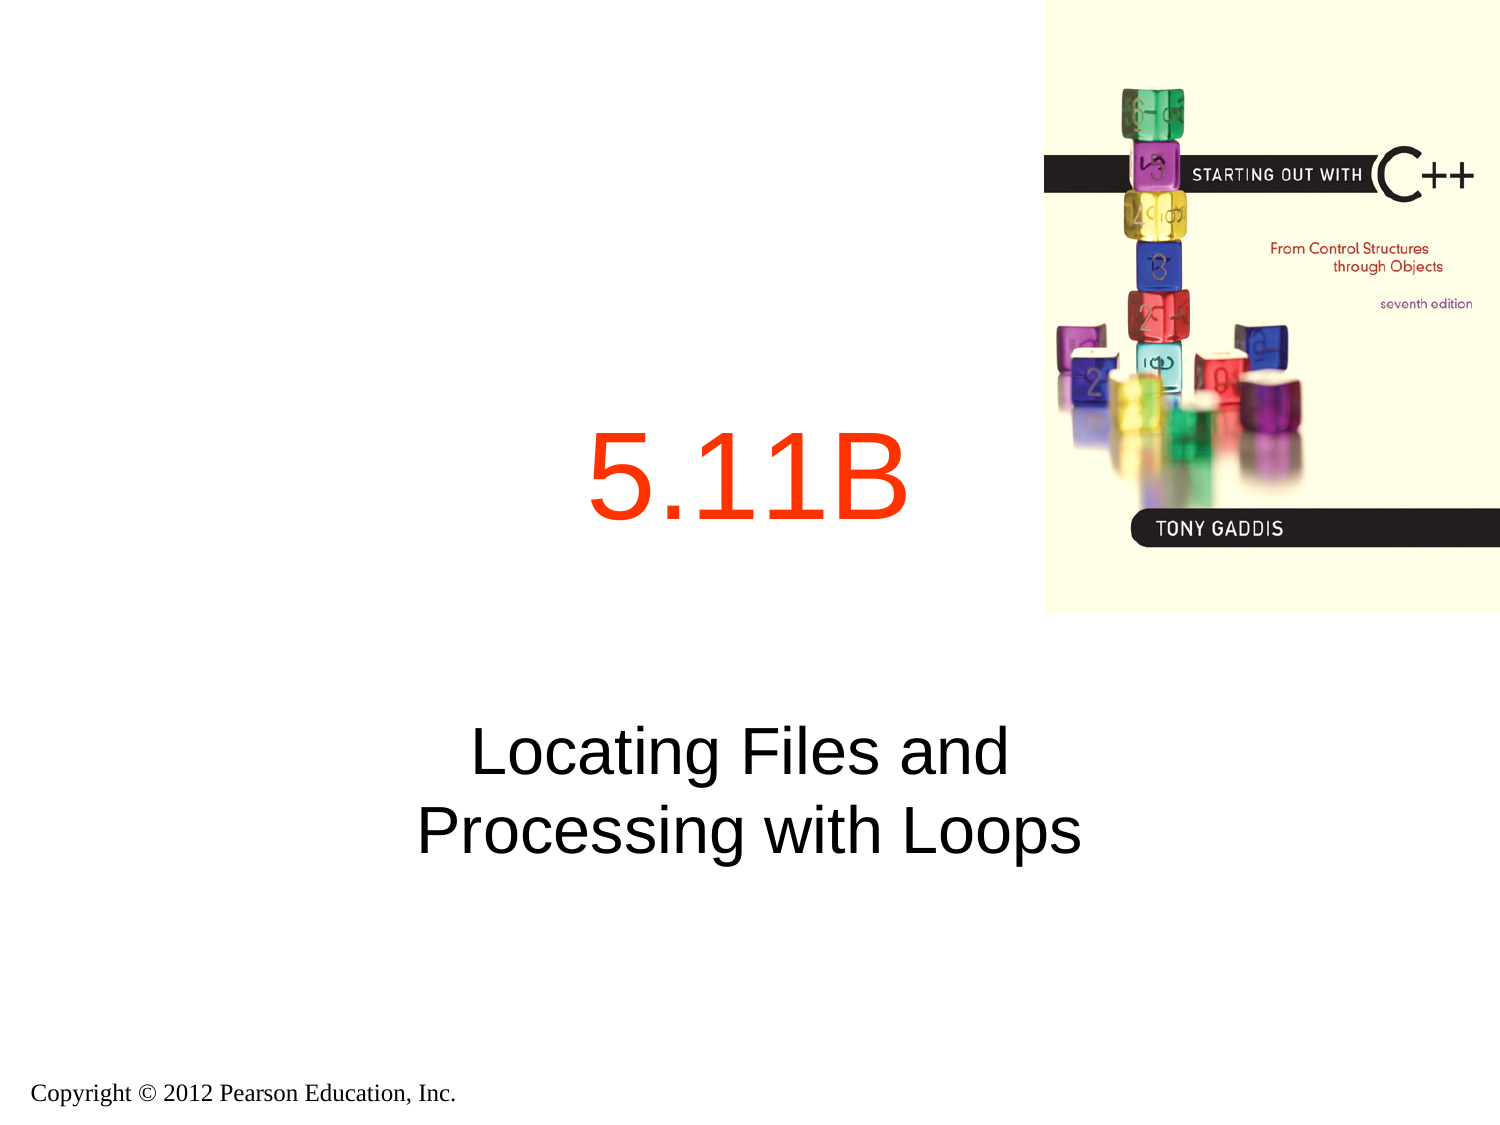

5.11B
Locating Files and
Processing with Loops